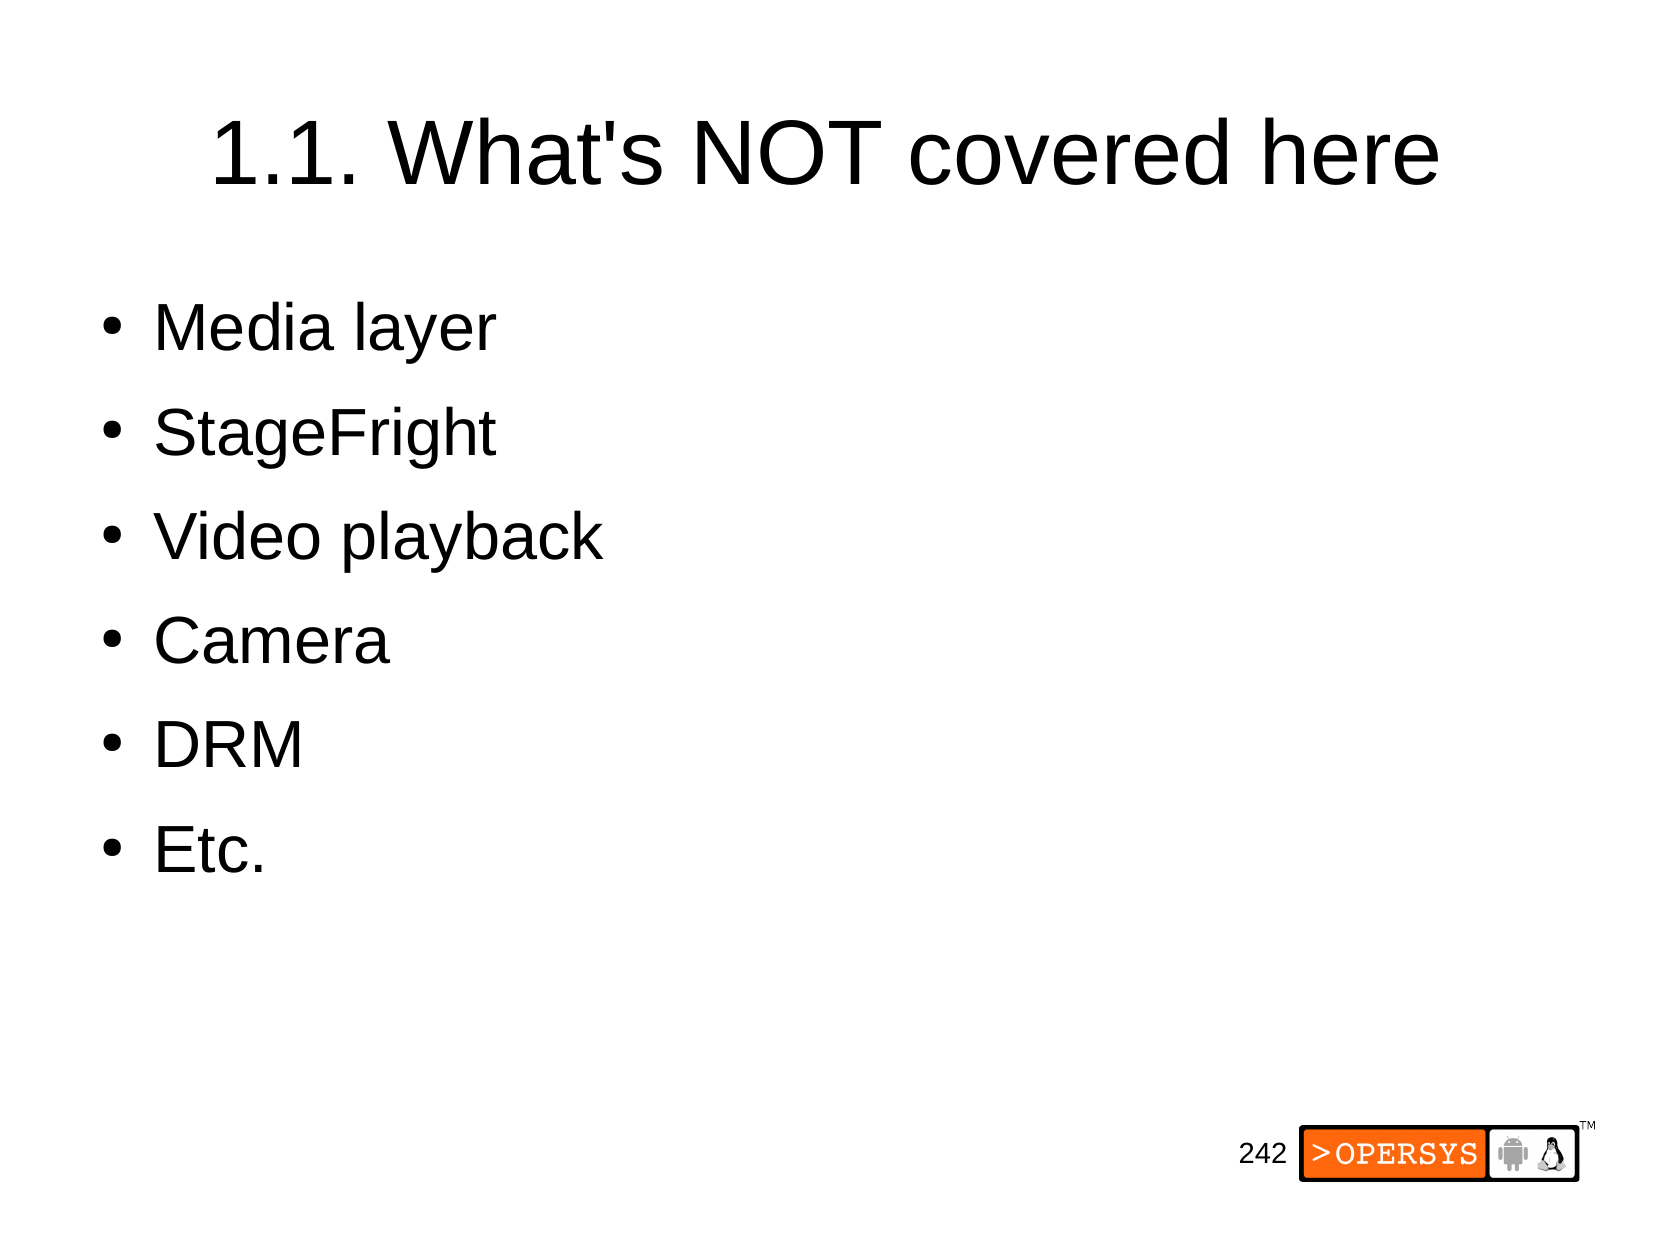

# 1.1. What's NOT covered here
Media layer
StageFright
Video playback
Camera
DRM
Etc.